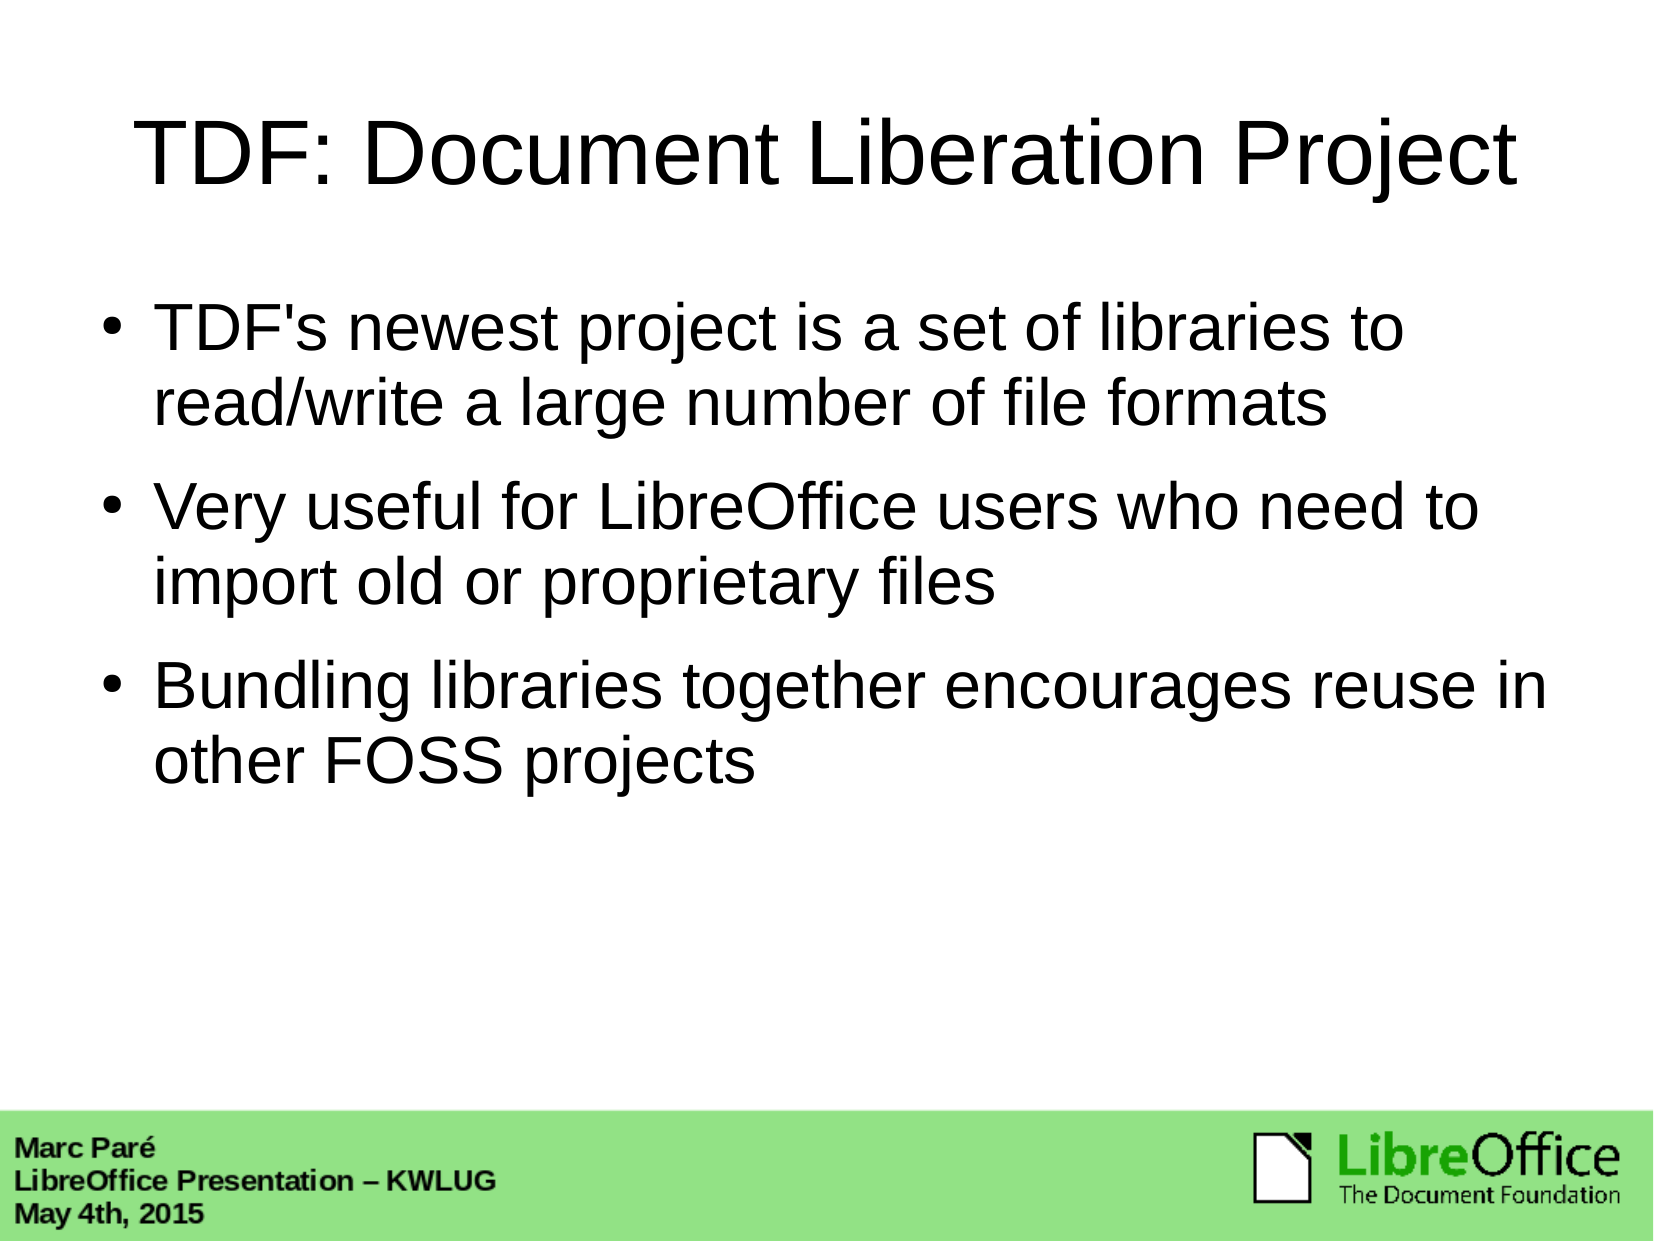

# TDF: Document Liberation Project
TDF's newest project is a set of libraries to read/write a large number of file formats
Very useful for LibreOffice users who need to import old or proprietary files
Bundling libraries together encourages reuse in other FOSS projects